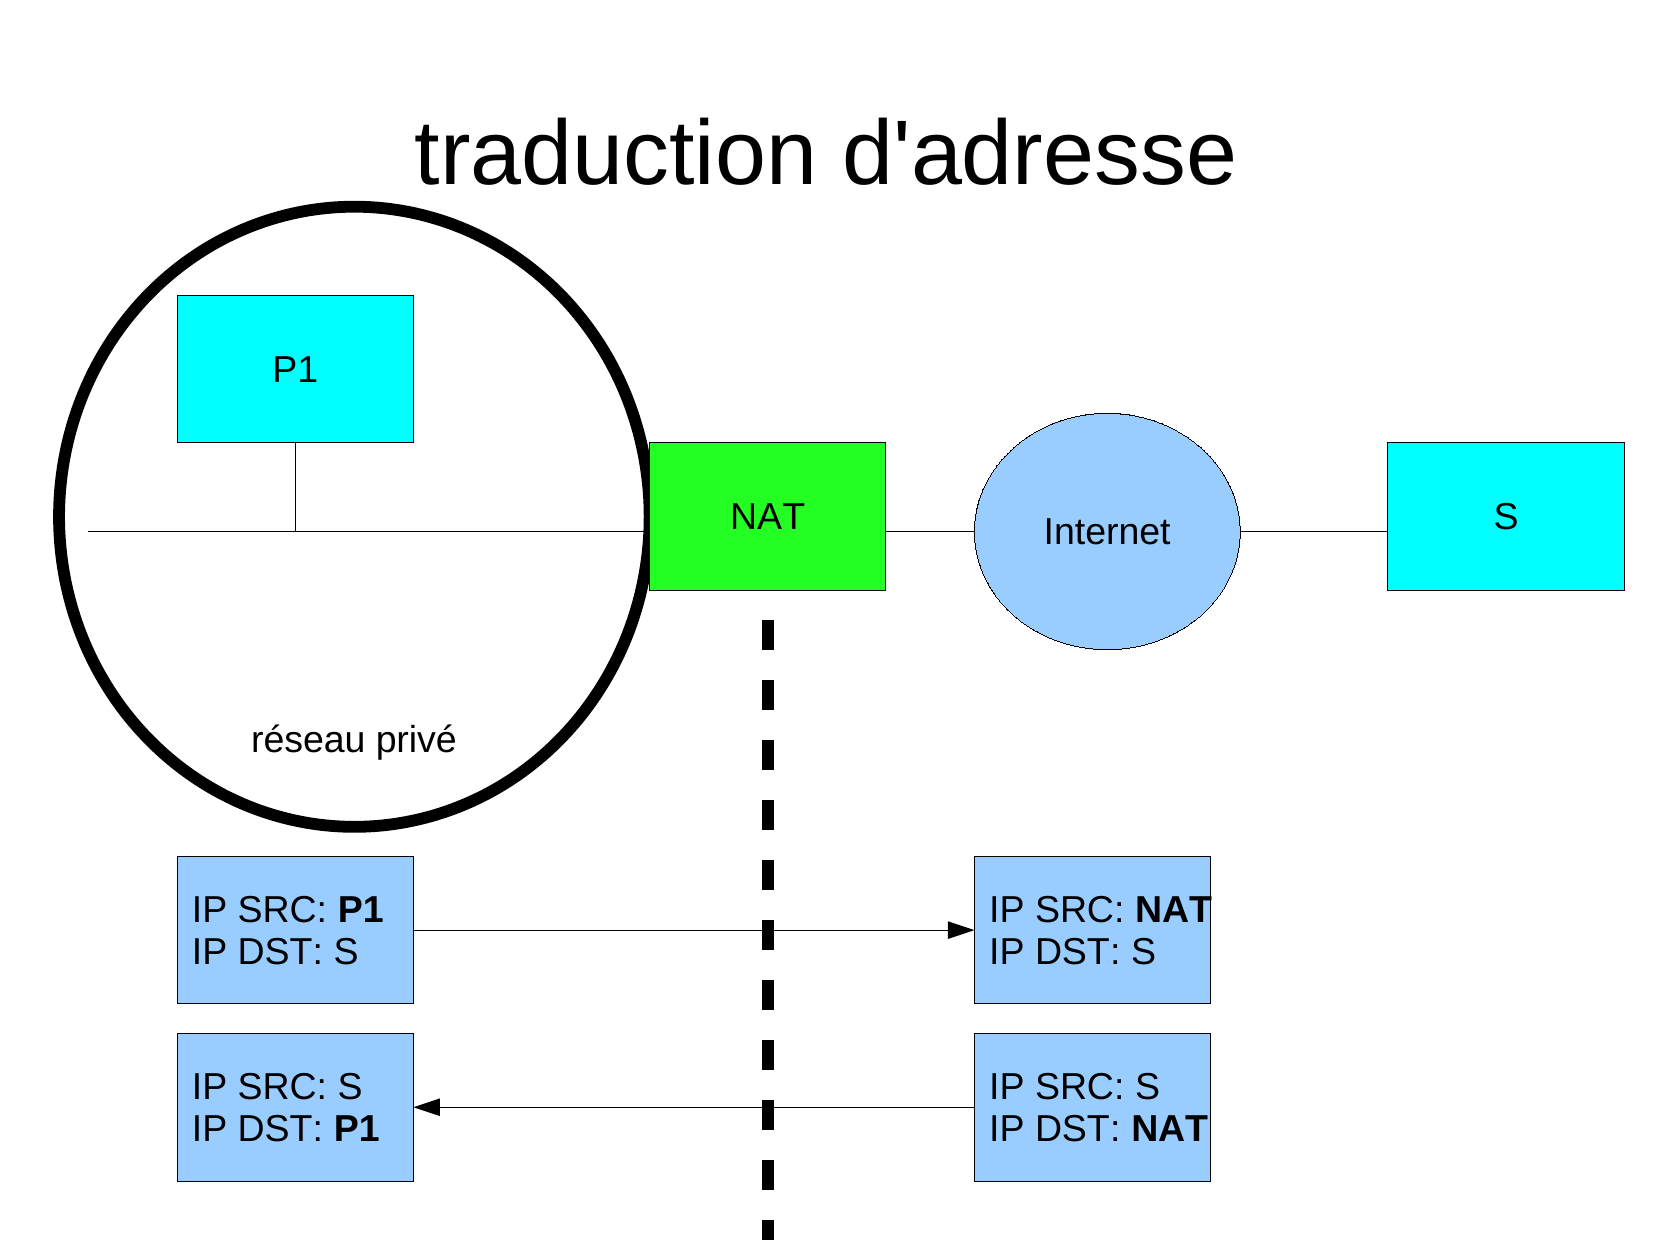

# traduction d'adresse
P1
Internet
NAT
S
réseau privé
IP SRC: P1
IP DST: S
IP SRC: NAT
IP DST: S
IP SRC: S
IP DST: P1
IP SRC: S
IP DST: NAT